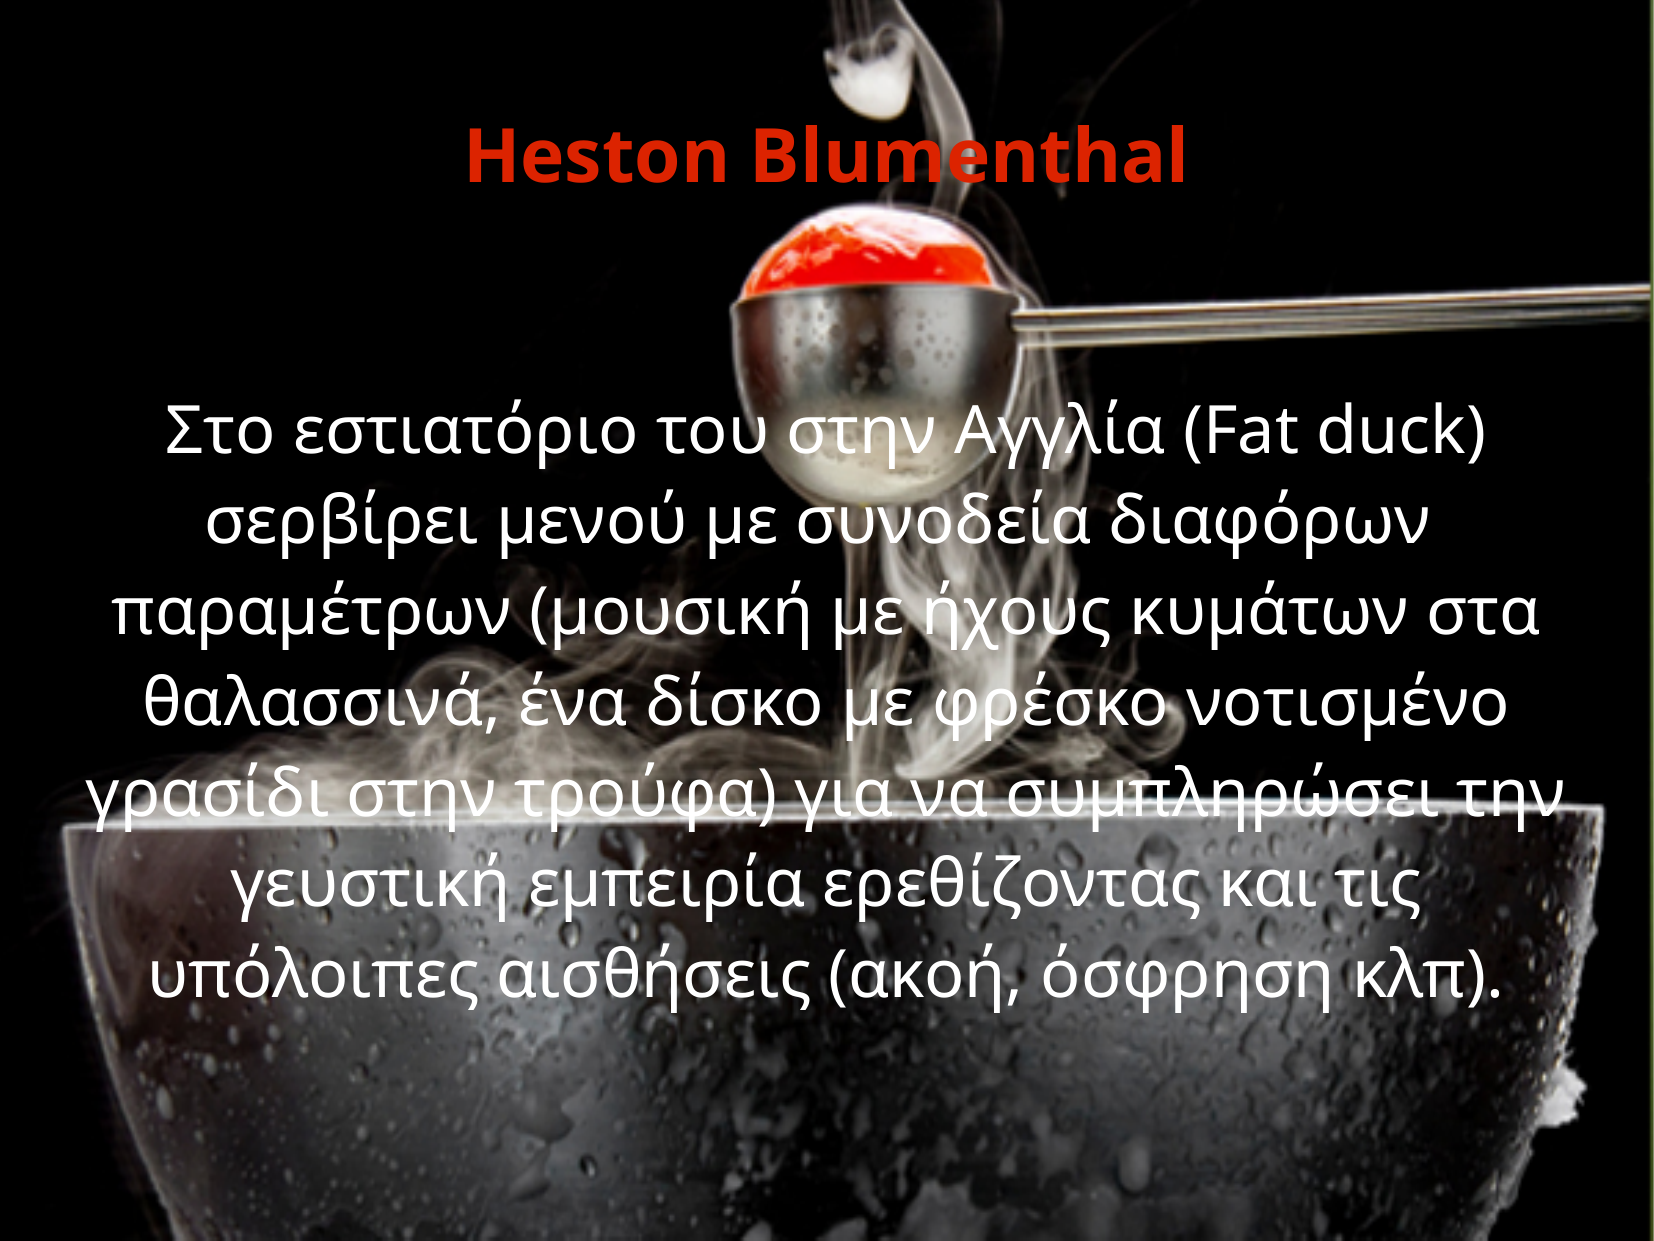

# Heston Blumenthal
Στο εστιατόριο του στην Αγγλία (Fat duck) σερβίρει μενού με συνοδεία διαφόρων
παραμέτρων (μουσική με ήχους κυμάτων στα θαλασσινά, ένα δίσκο με φρέσκο νοτισμένο γρασίδι στην τρούφα) για να συμπληρώσει την γευστική εμπειρία ερεθίζοντας και τις υπόλοιπες αισθήσεις (ακοή, όσφρηση κλπ).